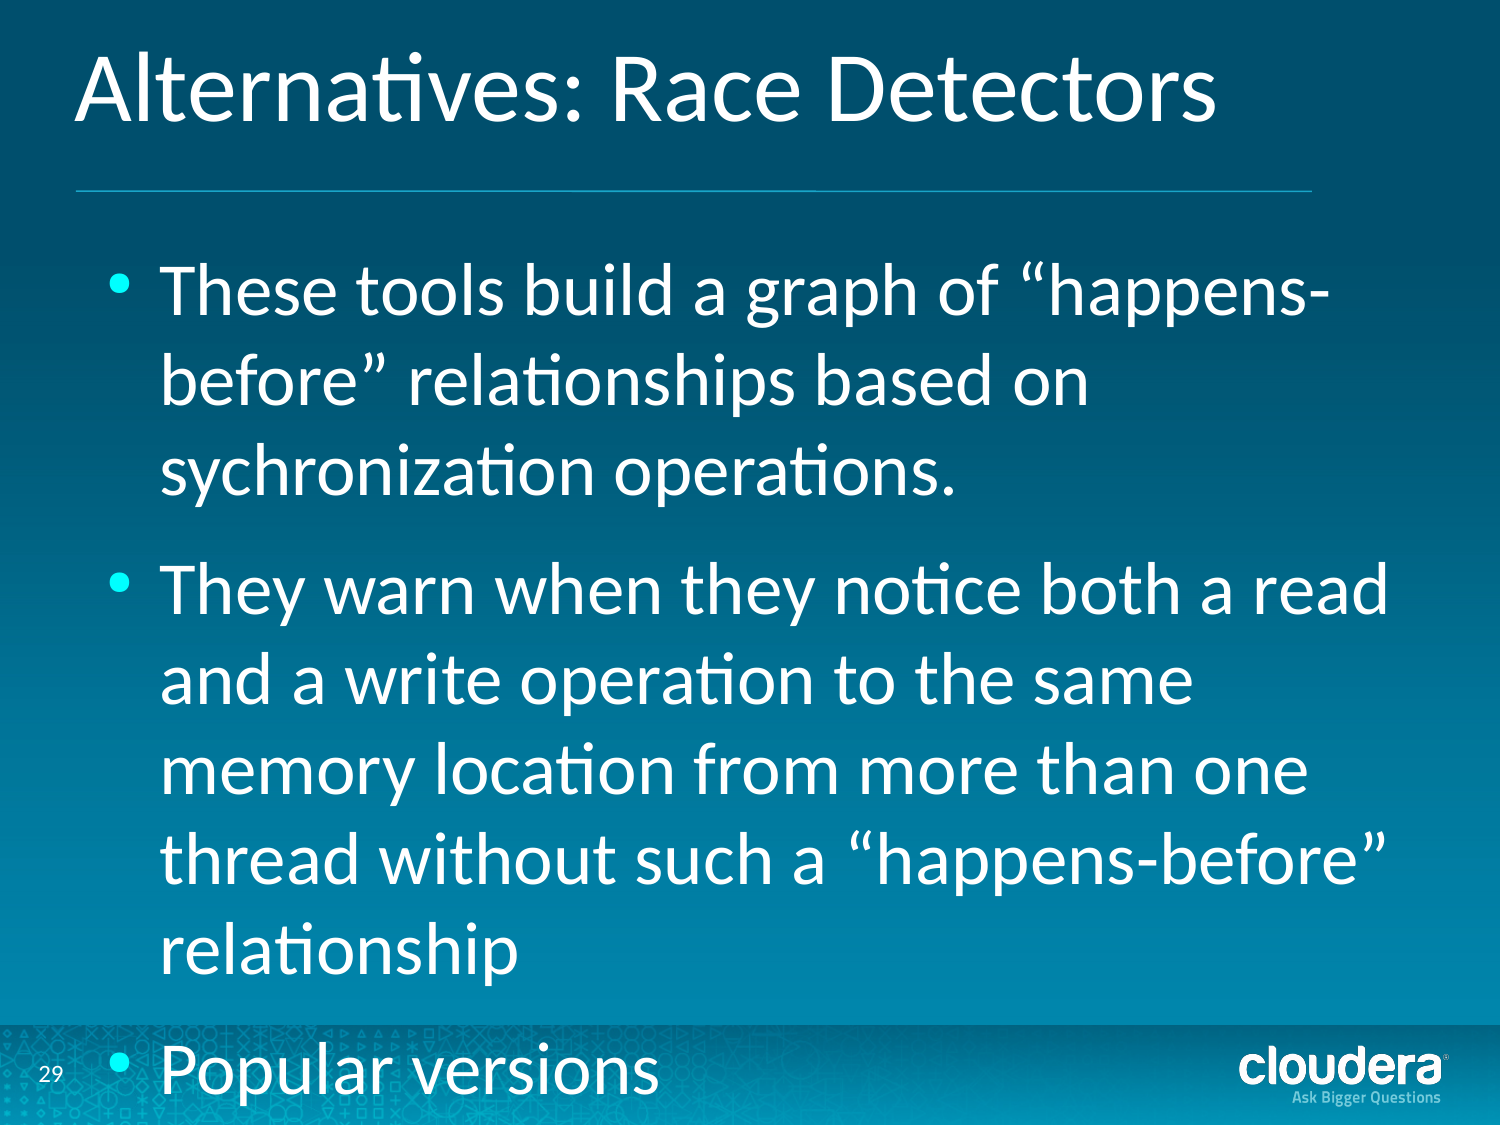

# Alternatives: Race Detectors
These tools build a graph of “happens-before” relationships based on sychronization operations.
They warn when they notice both a read and a write operation to the same memory location from more than one thread without such a “happens-before” relationship
Popular versions
Google Thread Sanitizer (TSAN)
Helgrind
DRD